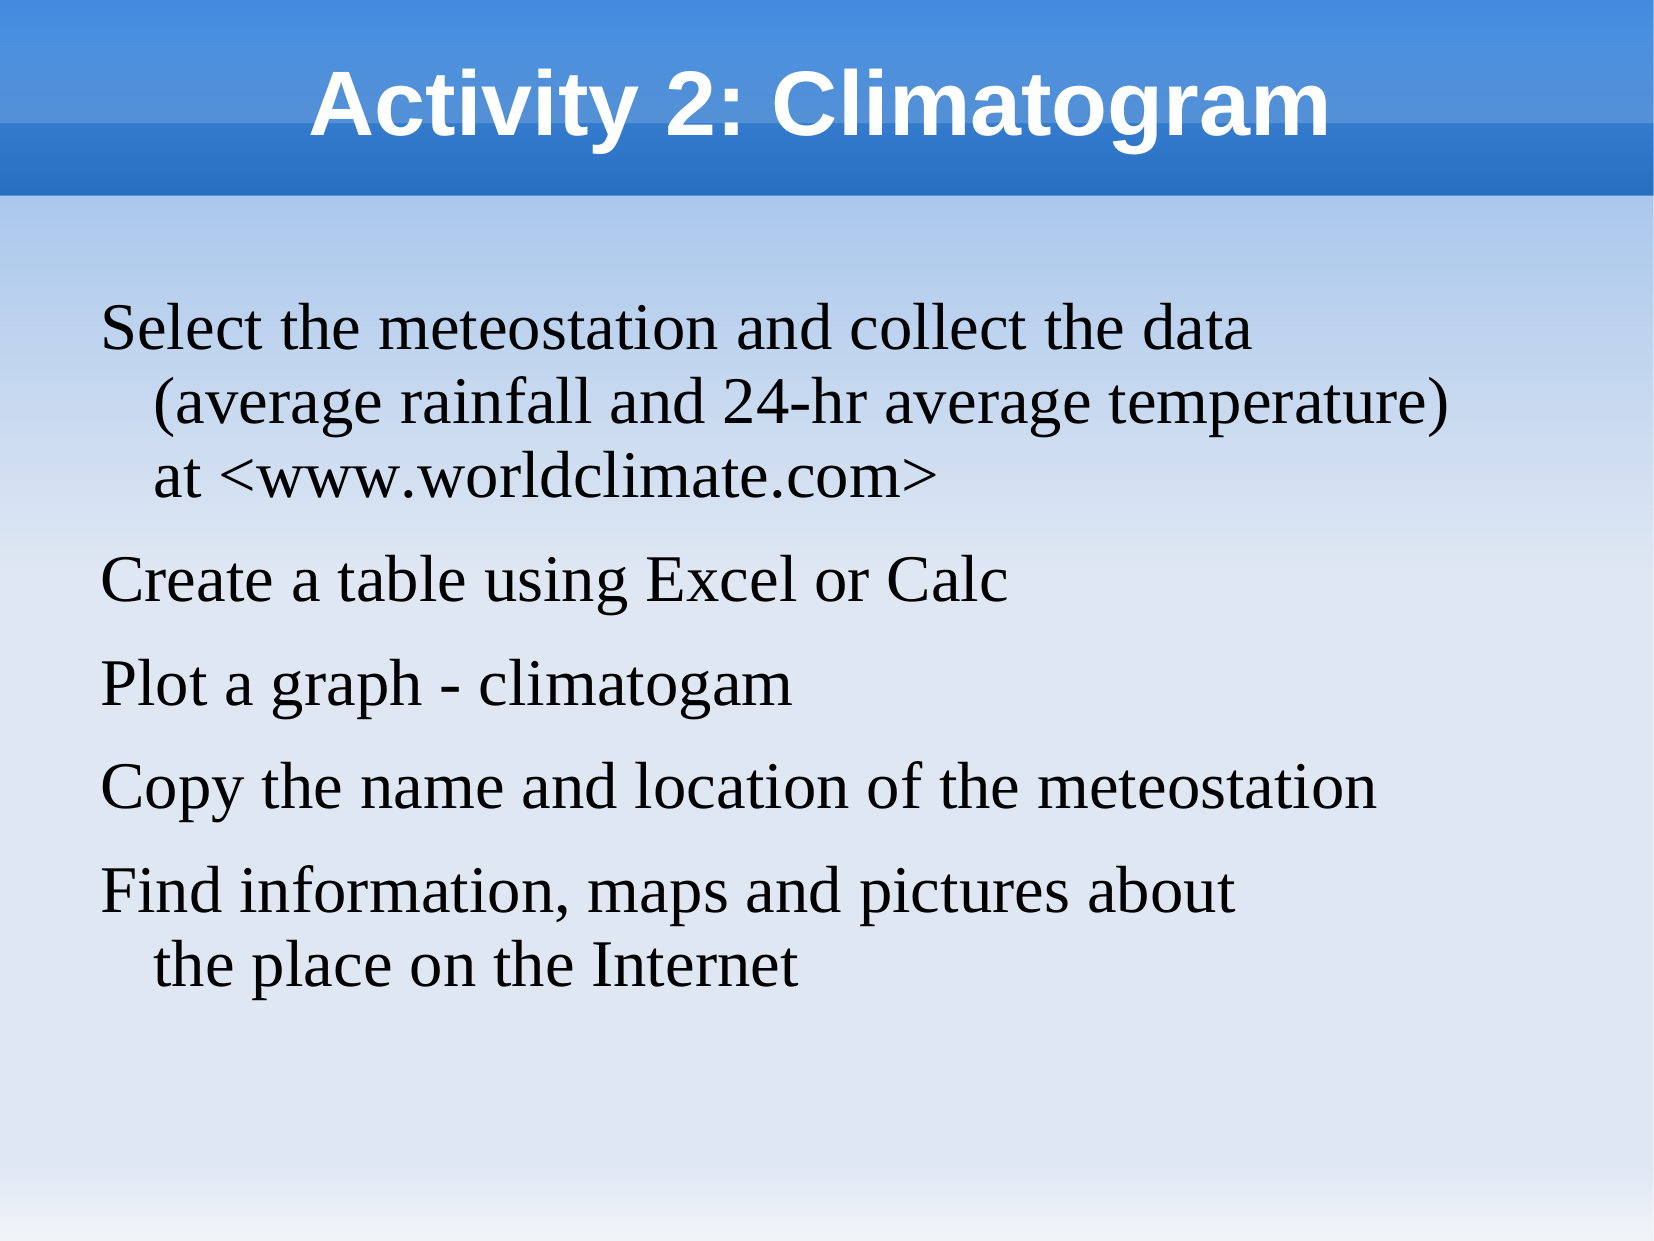

# Activity 2: Climatogram
Select the meteostation and collect the data
(average rainfall and 24-hr average temperature)
at <www.worldclimate.com>
Create a table using Excel or Calc
Plot a graph - climatogam
Copy the name and location of the meteostation
Find information, maps and pictures about
the place on the Internet